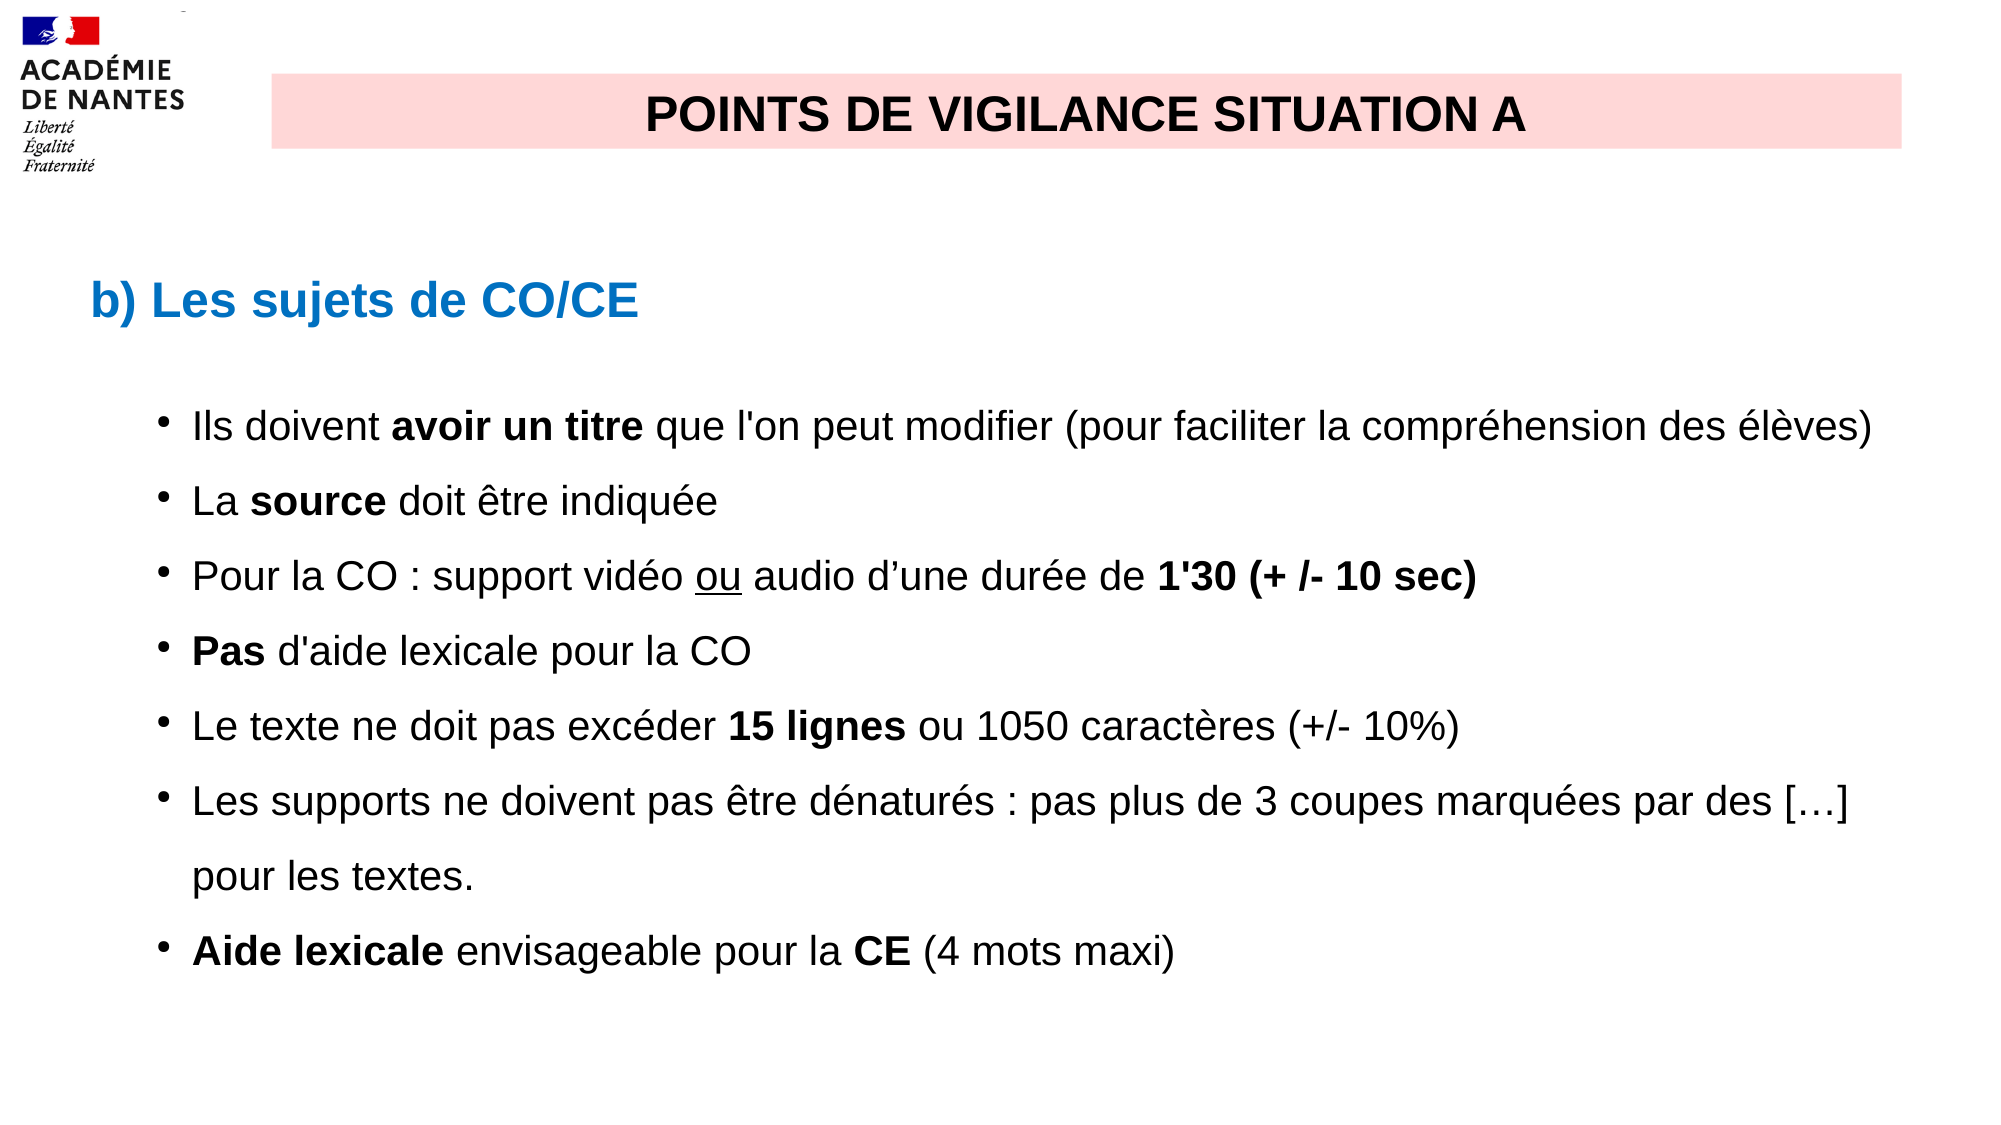

POINTS DE VIGILANCE SITUATION A
b) Les sujets de CO/CE
Ils doivent avoir un titre que l'on peut modifier (pour faciliter la compréhension des élèves)
La source doit être indiquée
Pour la CO : support vidéo ou audio d’une durée de 1'30 (+ /- 10 sec)
Pas d'aide lexicale pour la CO
Le texte ne doit pas excéder 15 lignes ou 1050 caractères (+/- 10%)
Les supports ne doivent pas être dénaturés : pas plus de 3 coupes marquées par des […] pour les textes.
Aide lexicale envisageable pour la CE (4 mots maxi)